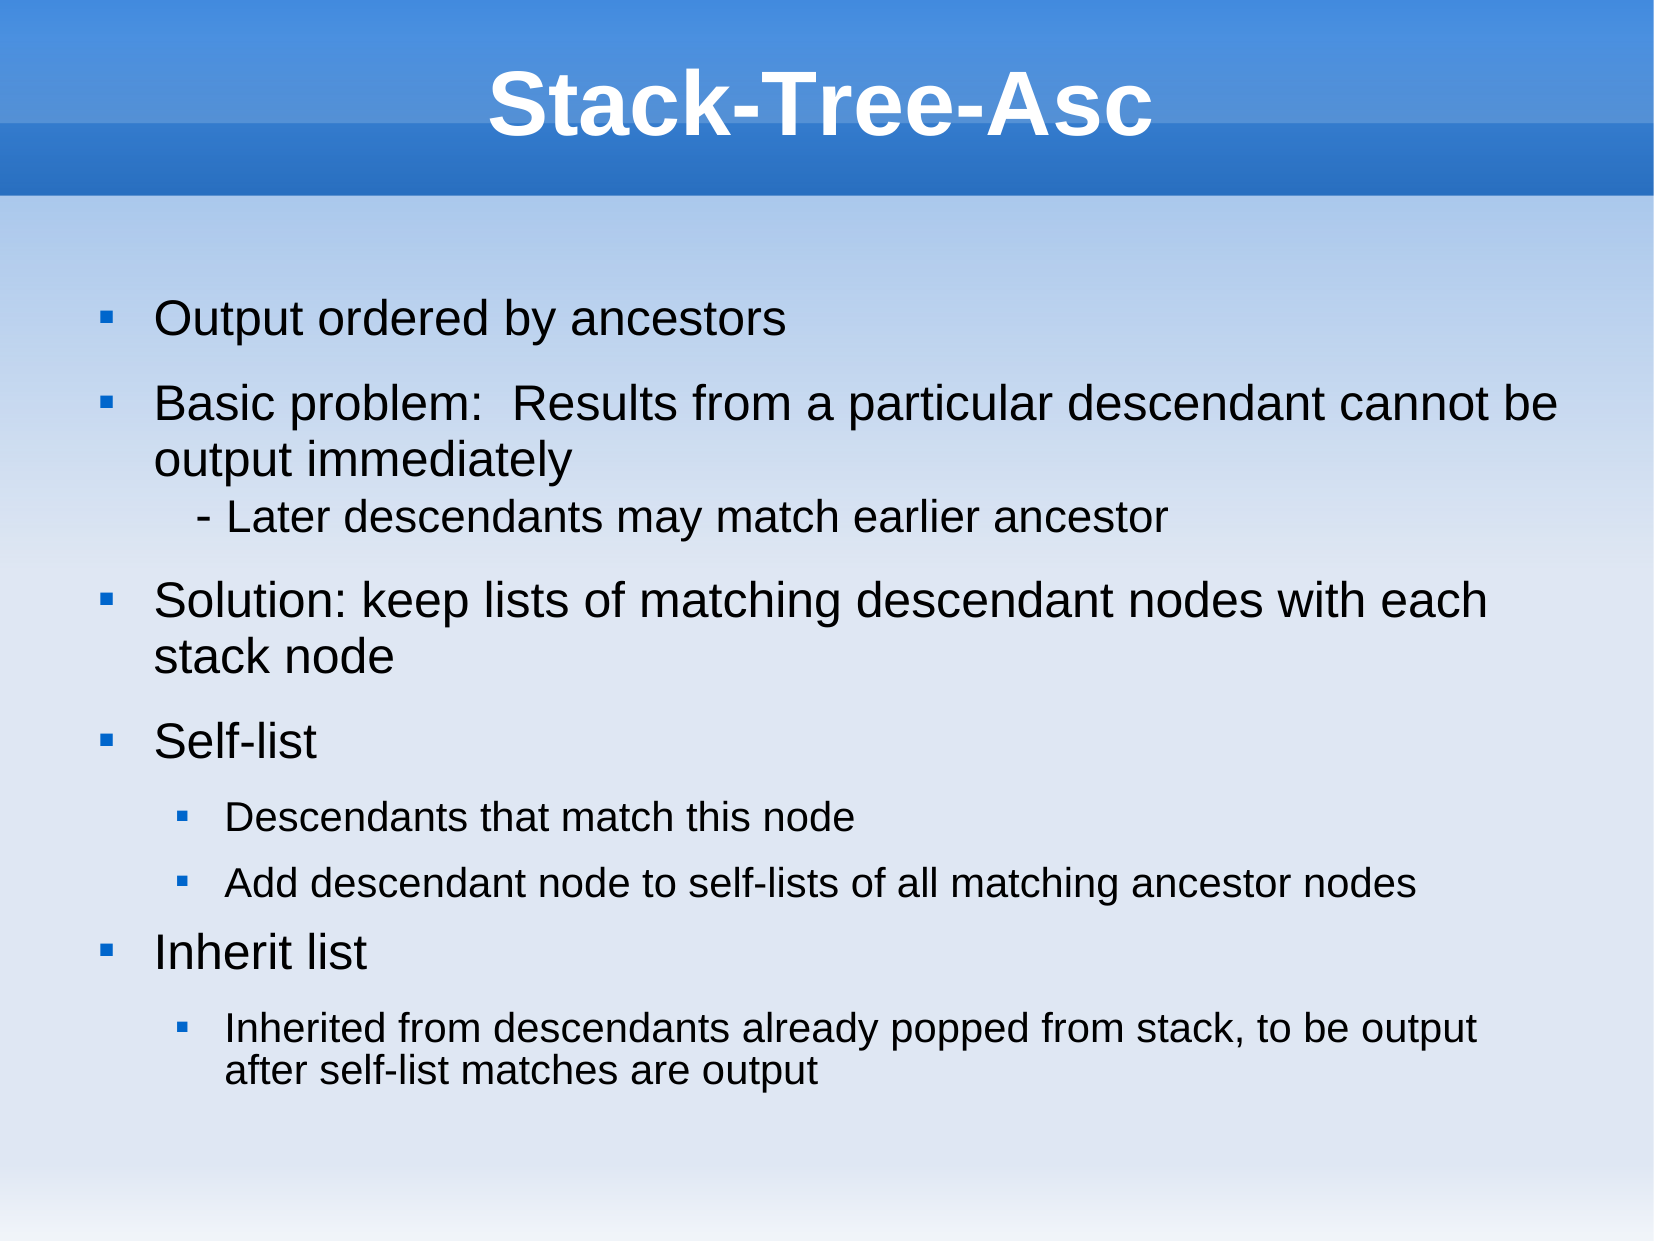

# Stack-Tree-Asc
Output ordered by ancestors
Basic problem: Results from a particular descendant cannot be output immediately - Later descendants may match earlier ancestor
Solution: keep lists of matching descendant nodes with each stack node
Self-list
Descendants that match this node
Add descendant node to self-lists of all matching ancestor nodes
Inherit list
Inherited from descendants already popped from stack, to be output after self-list matches are output